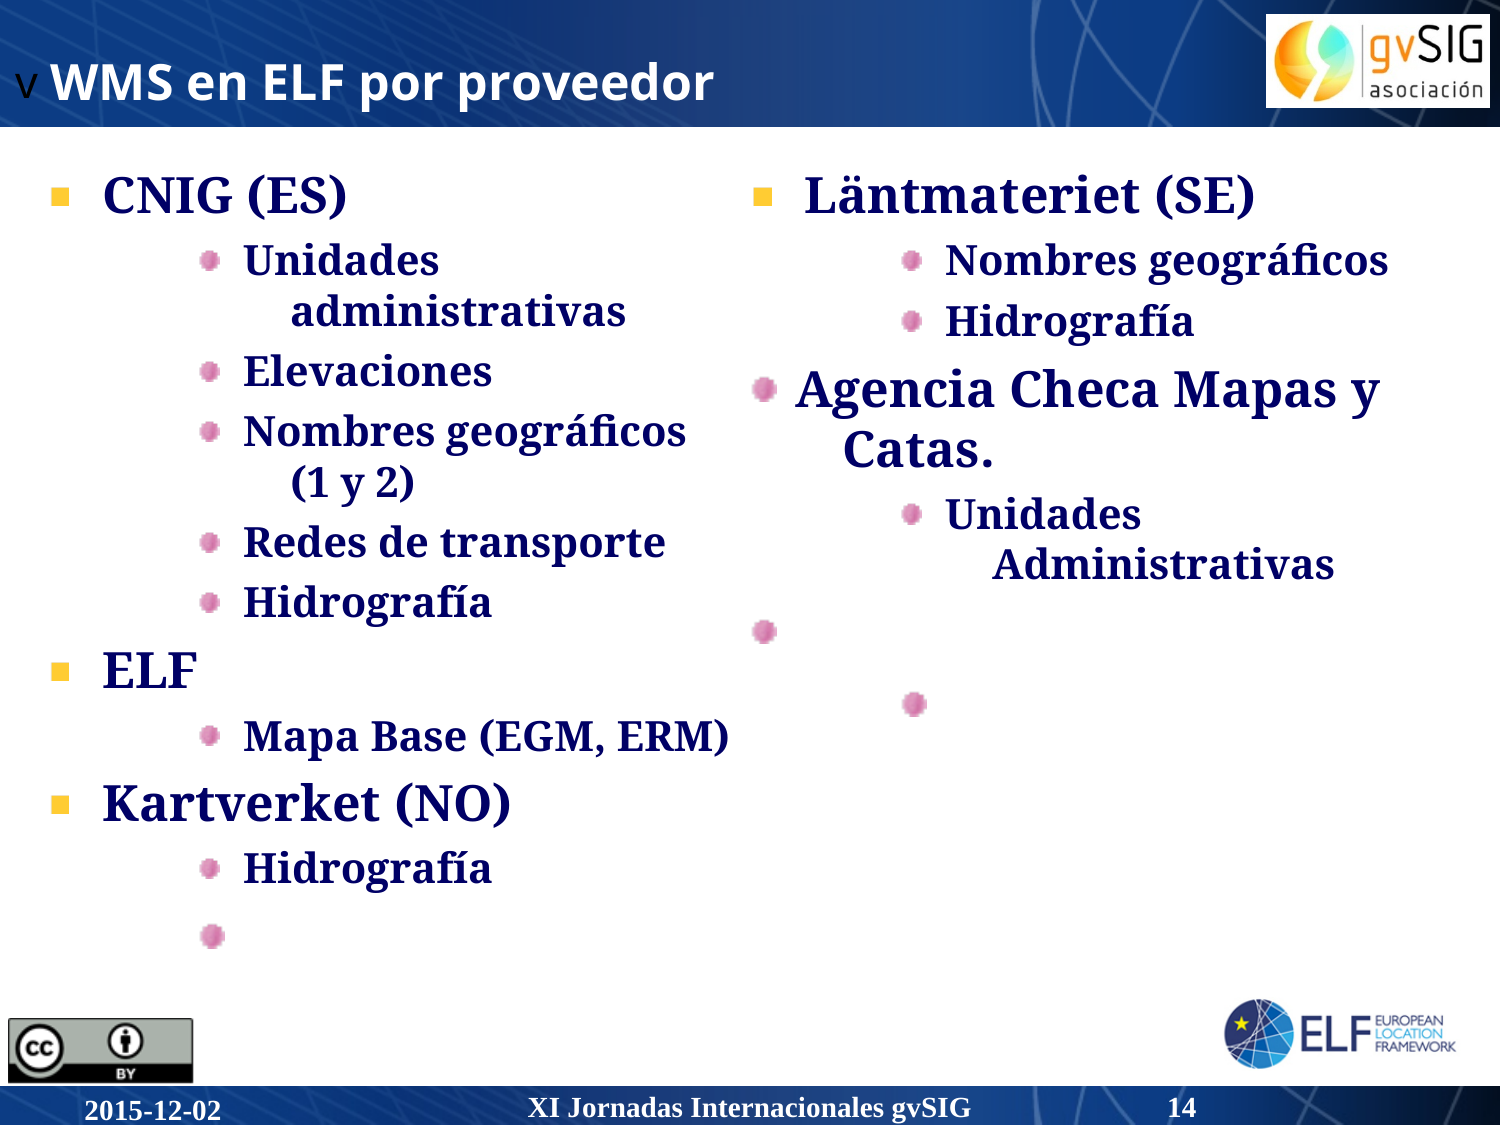

# WMS en ELF por proveedor
CNIG (ES)
Unidades administrativas
Elevaciones
Nombres geográficos (1 y 2)
Redes de transporte
Hidrografía
ELF
Mapa Base (EGM, ERM)
Kartverket (NO)
Hidrografía
Läntmateriet (SE)
Nombres geográficos
Hidrografía
Agencia Checa Mapas y Catas.
Unidades Administrativas